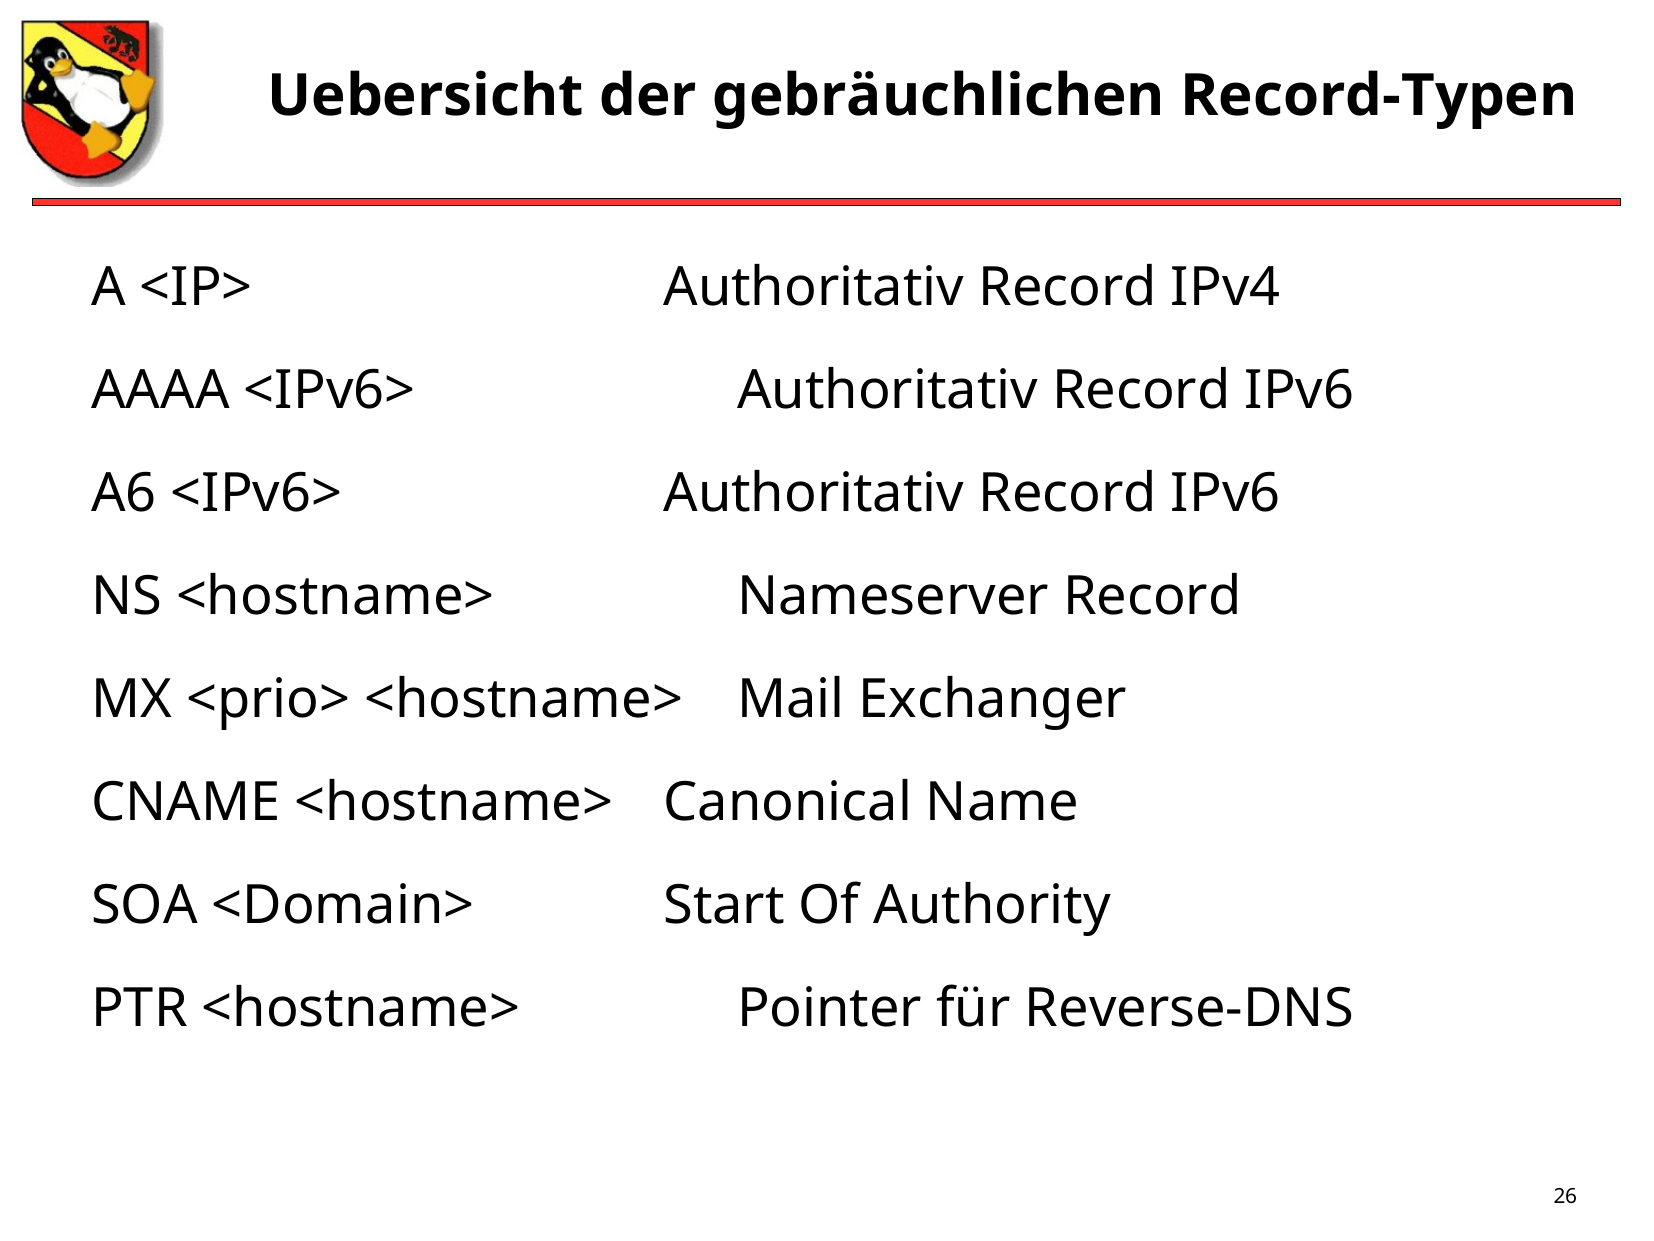

# Uebersicht der gebräuchlichen Record-Typen
A <IP> 		Authoritativ Record IPv4
AAAA <IPv6> 		Authoritativ Record IPv6
A6 <IPv6> 	Authoritativ Record IPv6
NS <hostname> 	Nameserver Record
MX <prio> <hostname>	Mail Exchanger
CNAME <hostname> 	Canonical Name
SOA <Domain> 		Start Of Authority
PTR <hostname> 		Pointer für Reverse-DNS